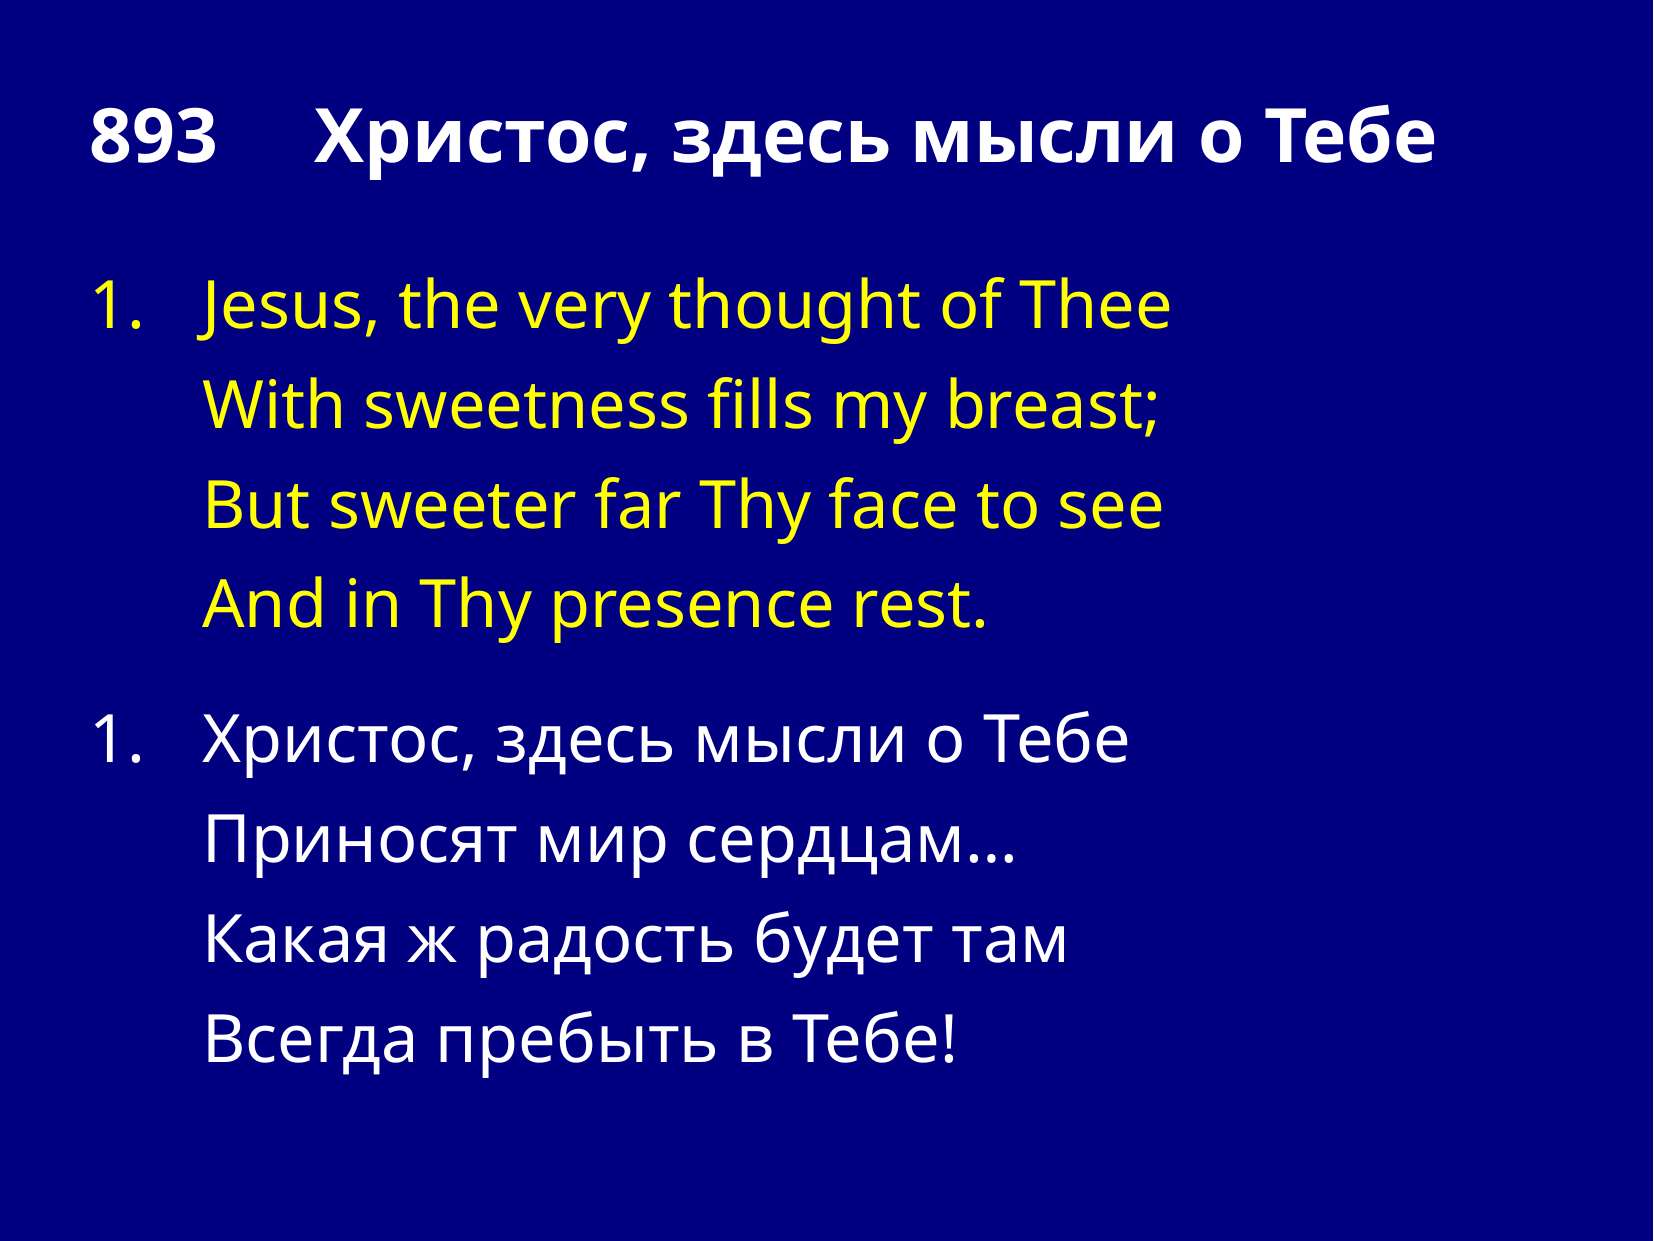

893	Христос, здесь мысли о Тебе
1.	Jesus, the very thought of Thee
	With sweetness fills my breast;
	But sweeter far Thy face to see
	And in Thy presence rest.
1.	Христос, здесь мысли о Тебе
	Приносят мир сердцам…
	Какая ж радость будет там
	Всегда пребыть в Тебе!